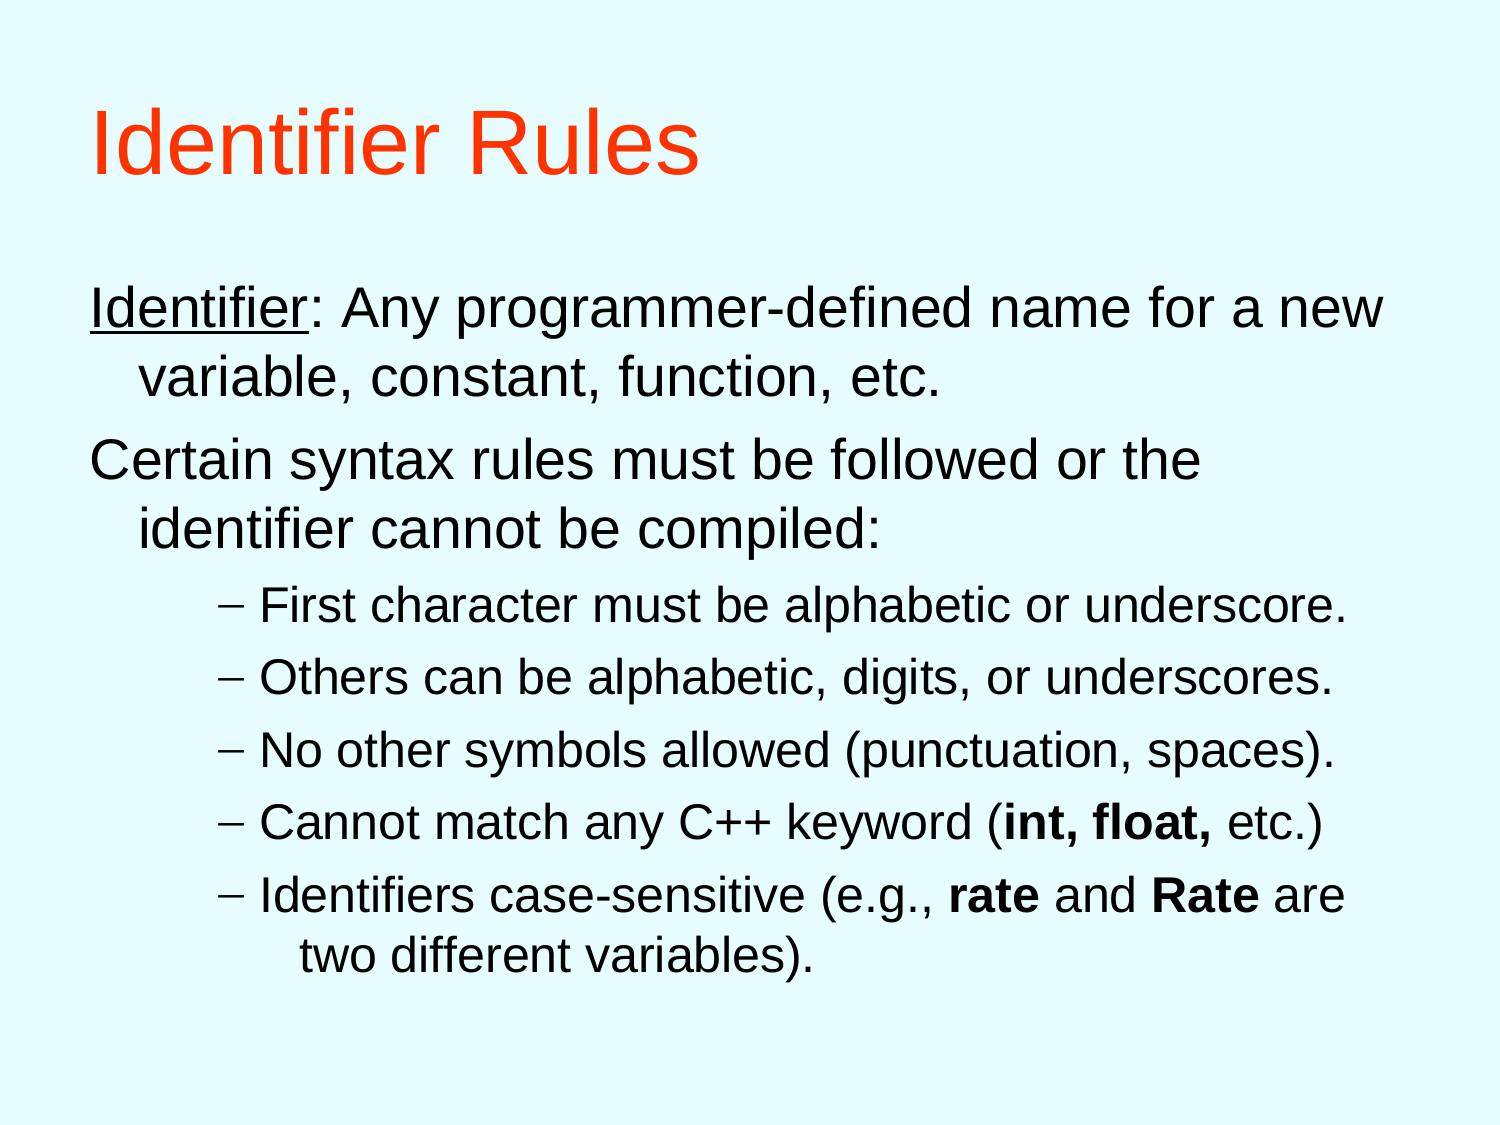

# Identifier Rules
Identifier: Any programmer-defined name for a new variable, constant, function, etc.
Certain syntax rules must be followed or the identifier cannot be compiled:
First character must be alphabetic or underscore.
Others can be alphabetic, digits, or underscores.
No other symbols allowed (punctuation, spaces).
Cannot match any C++ keyword (int, float, etc.)
Identifiers case-sensitive (e.g., rate and Rate are two different variables).